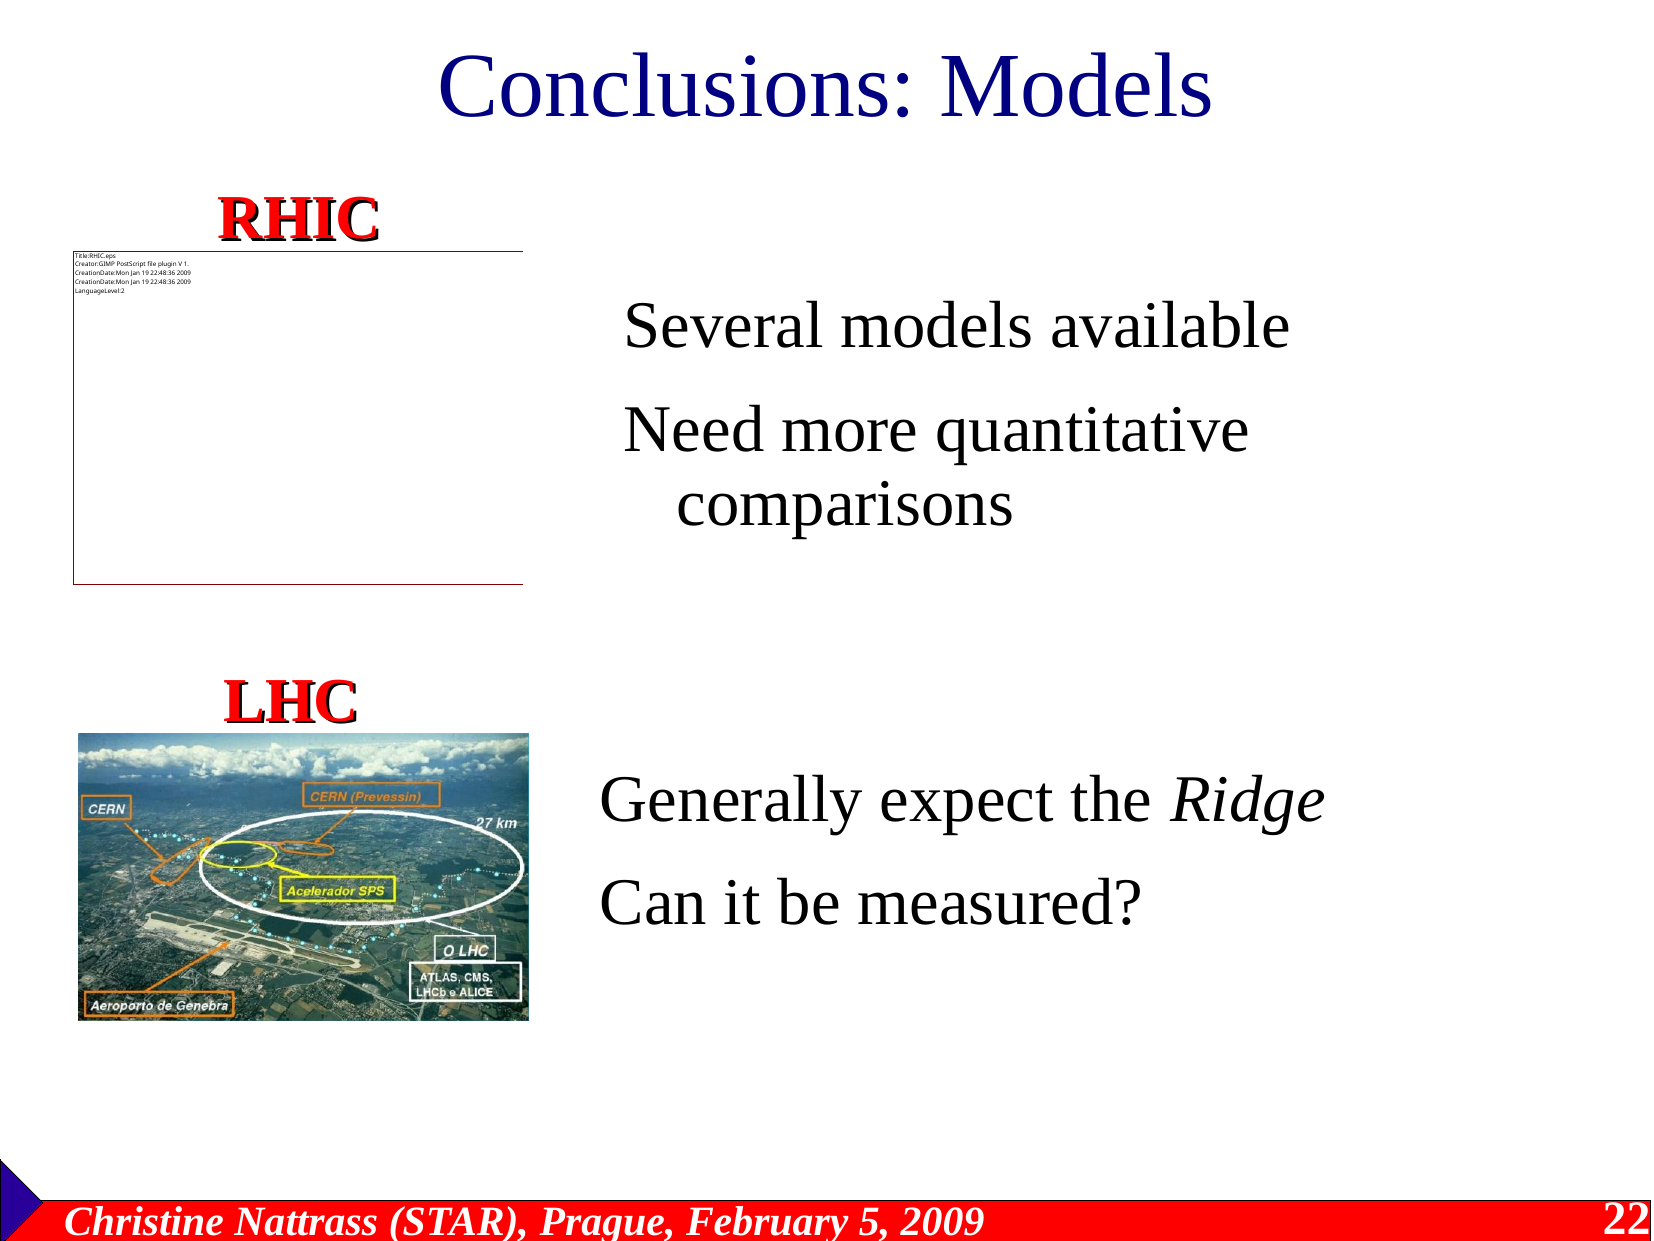

# Conclusions: Models
RHIC
Several models available
Need more quantitative comparisons
LHC
Generally expect the Ridge
Can it be measured?
22